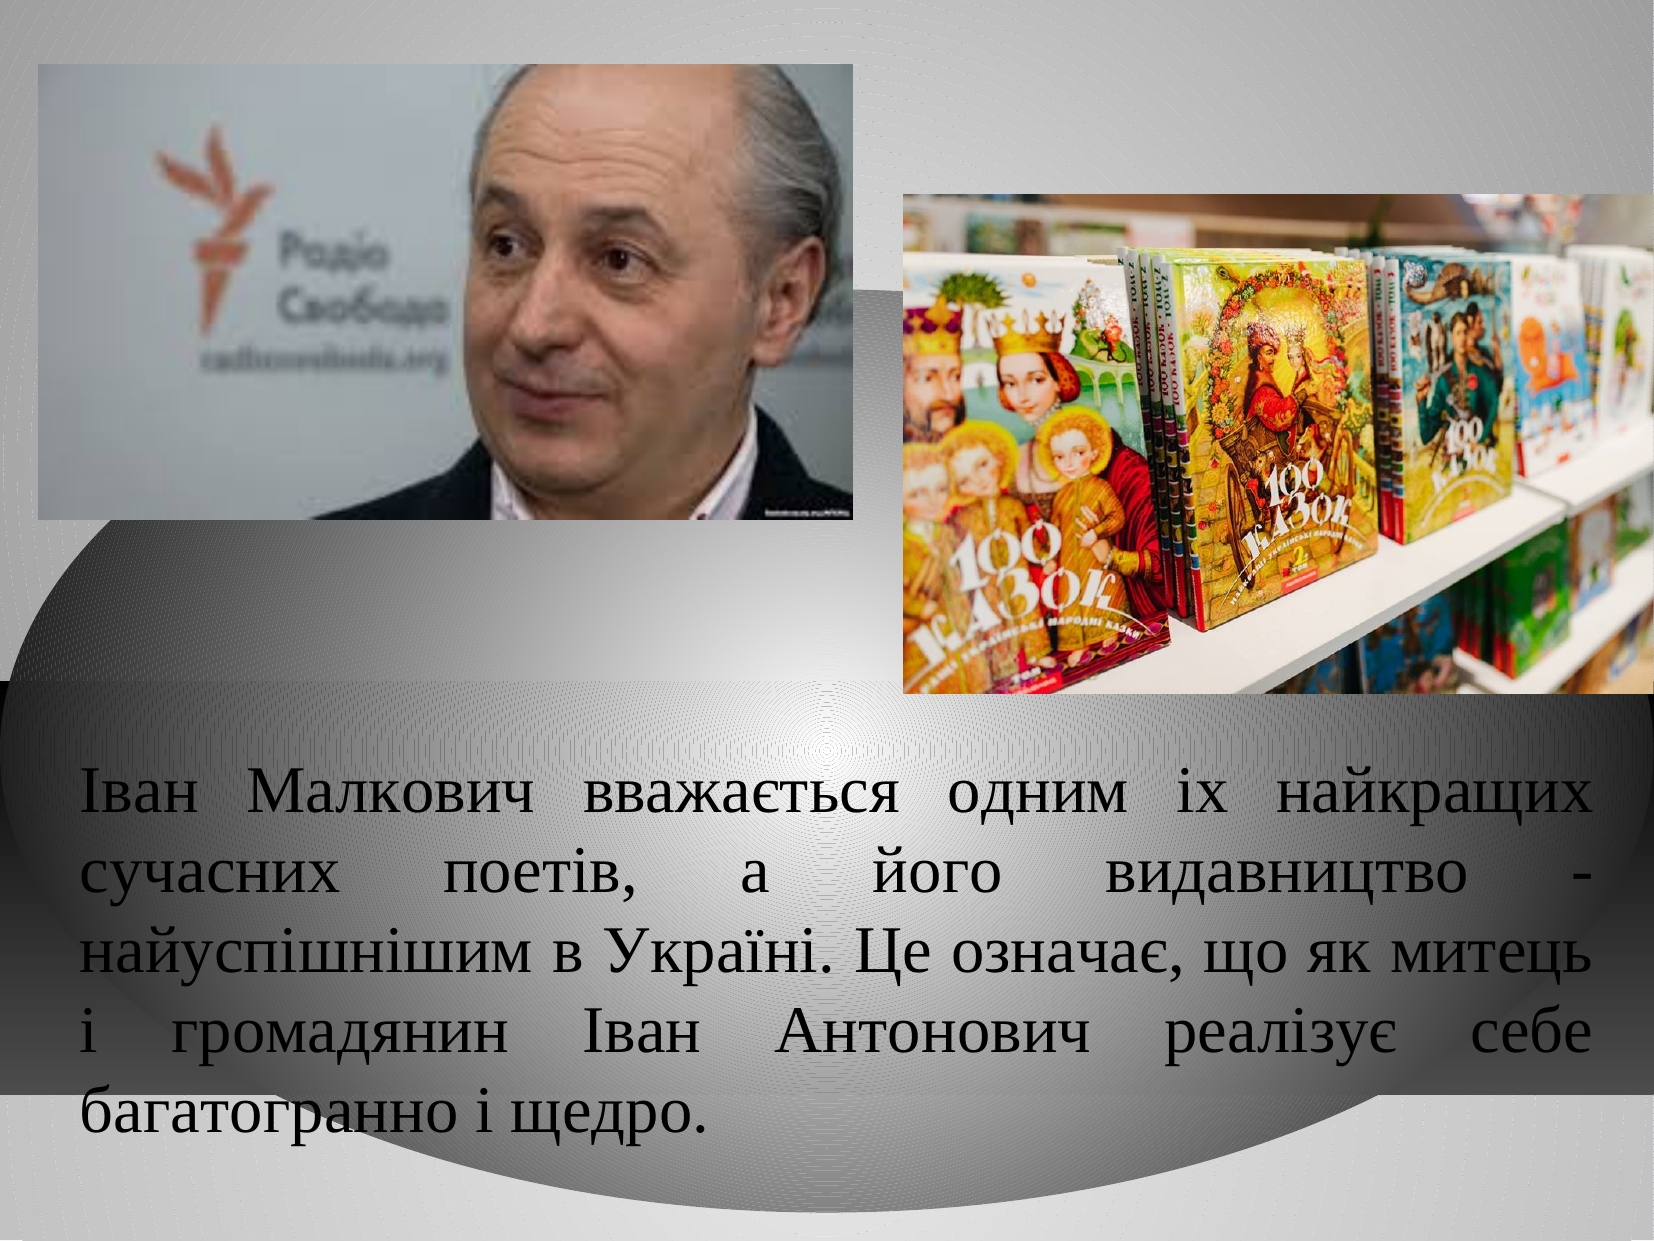

Іван Малкович вважається одним іх найкращих сучасних поетів, а його видавництво - найуспішнішим в Україні. Це означає, що як митець і громадянин Іван Антонович реалізує себе багатогранно і щедро.